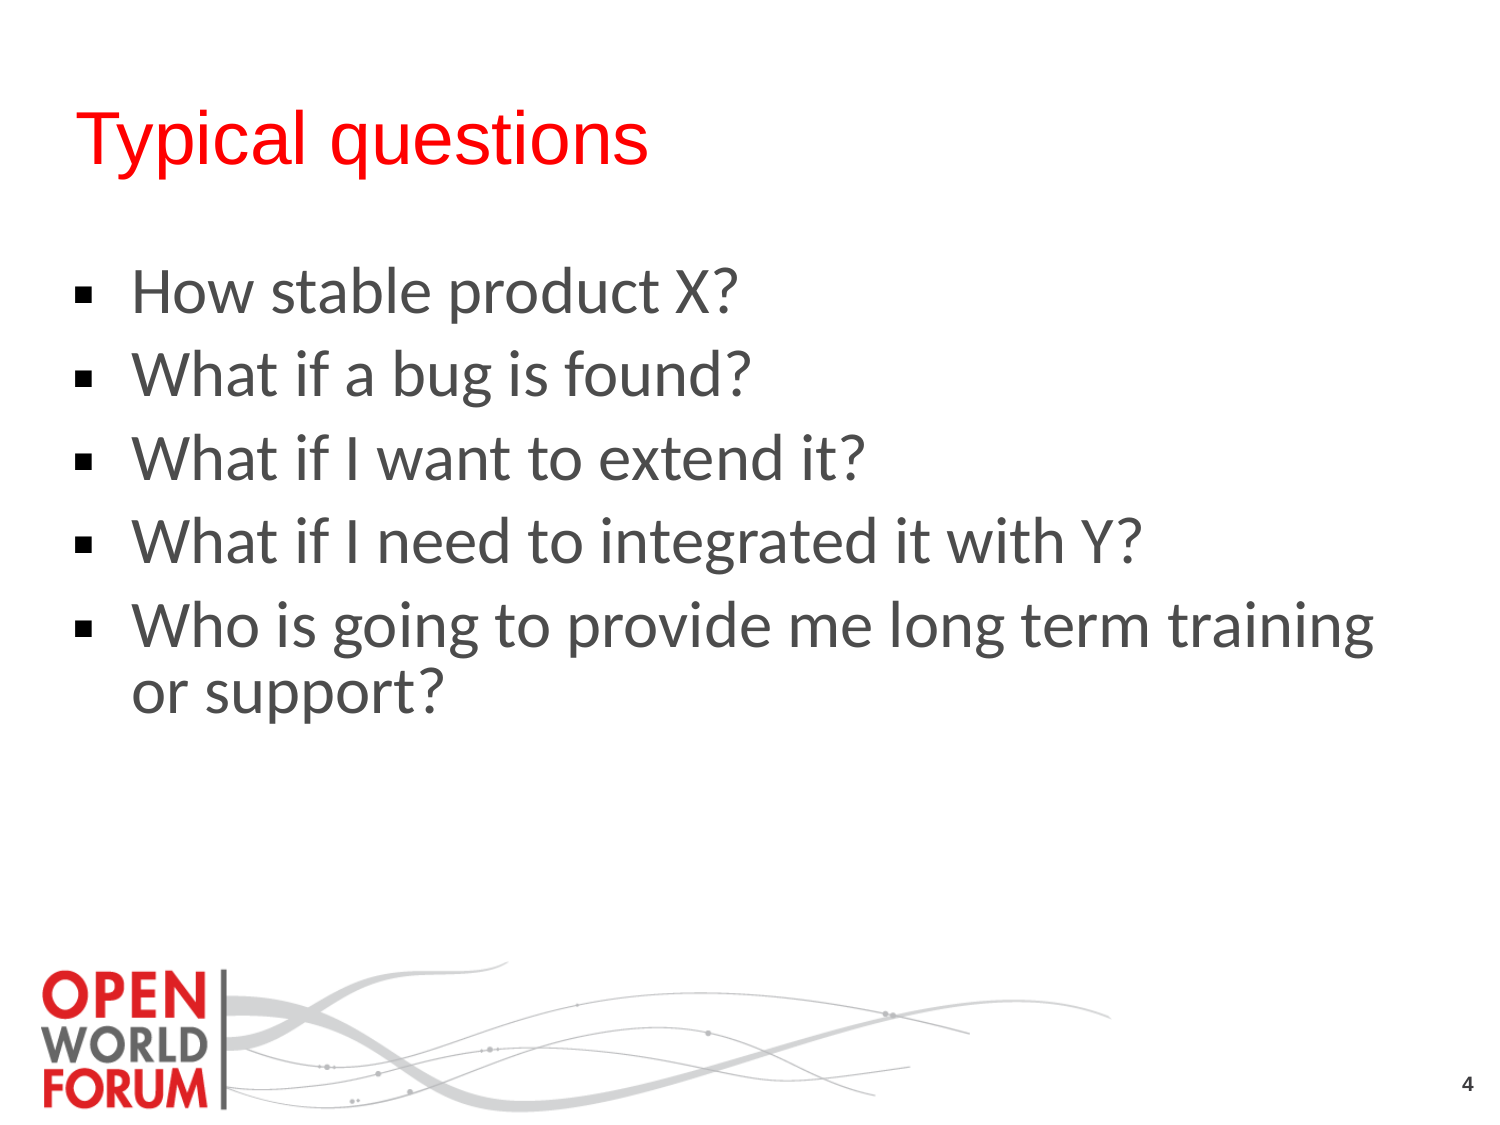

# Typical questions
How stable product X?
What if a bug is found?
What if I want to extend it?
What if I need to integrated it with Y?
Who is going to provide me long term training or support?
4